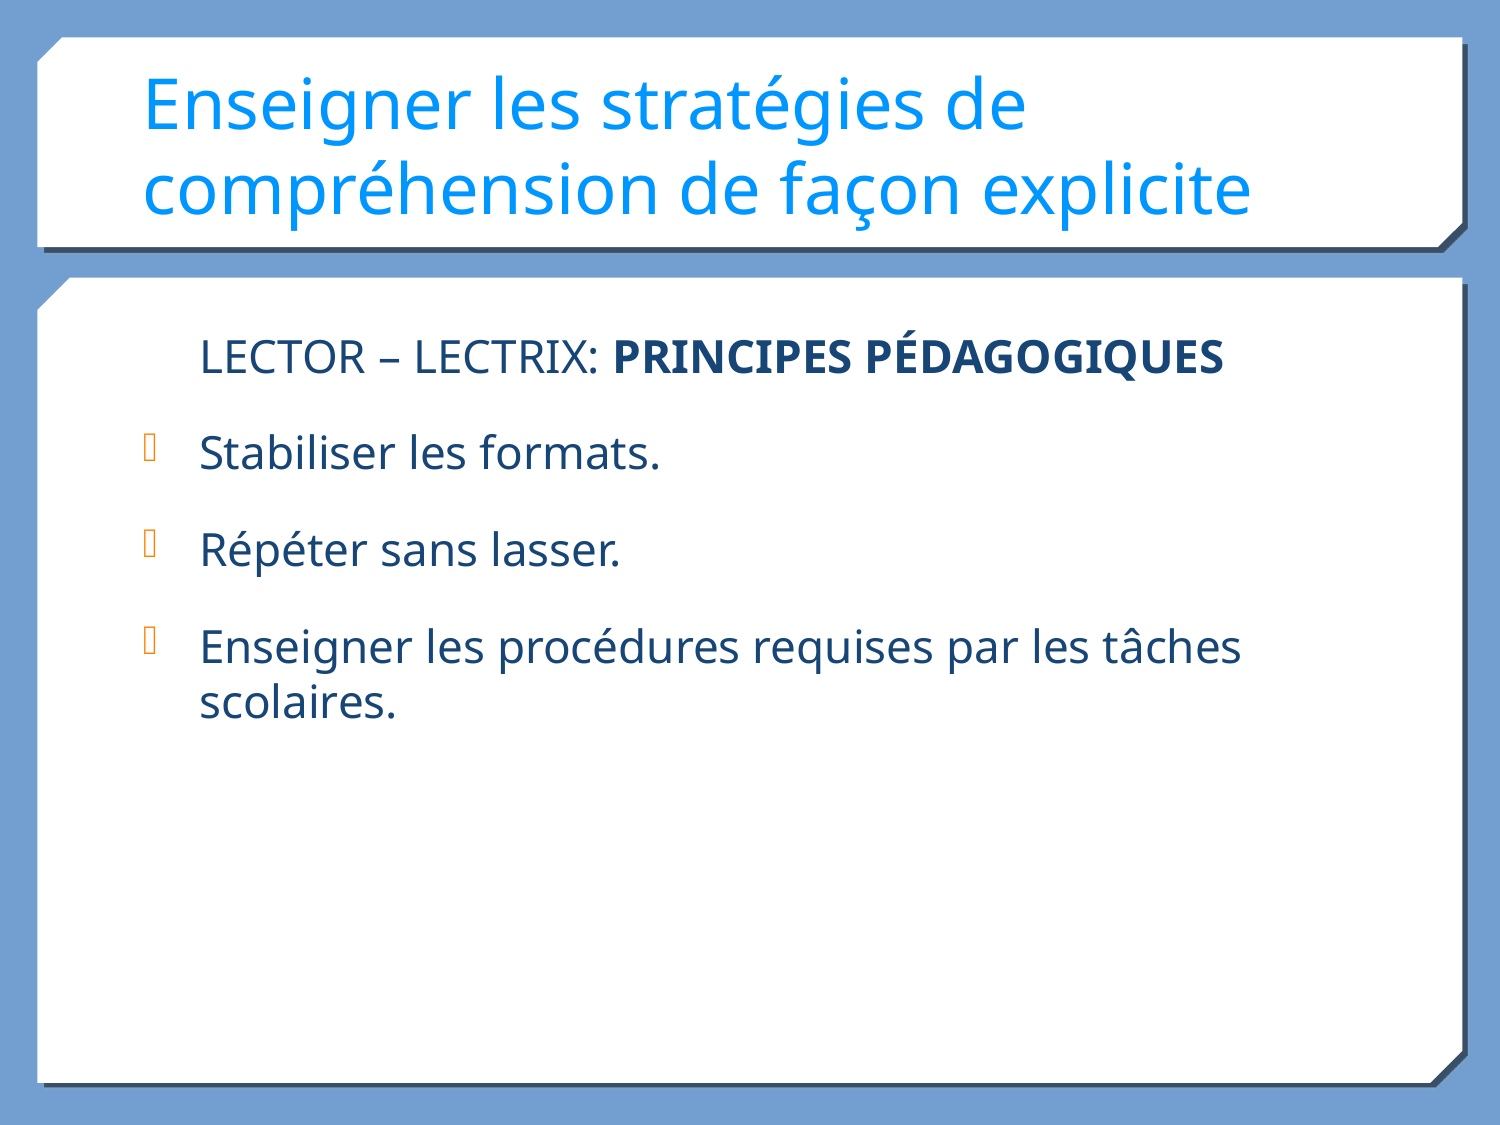

# Enseigner les stratégies de compréhension de façon explicite
LECTOR – LECTRIX: PRINCIPES PÉDAGOGIQUES
Stabiliser les formats.
Répéter sans lasser.
Enseigner les procédures requises par les tâches scolaires.